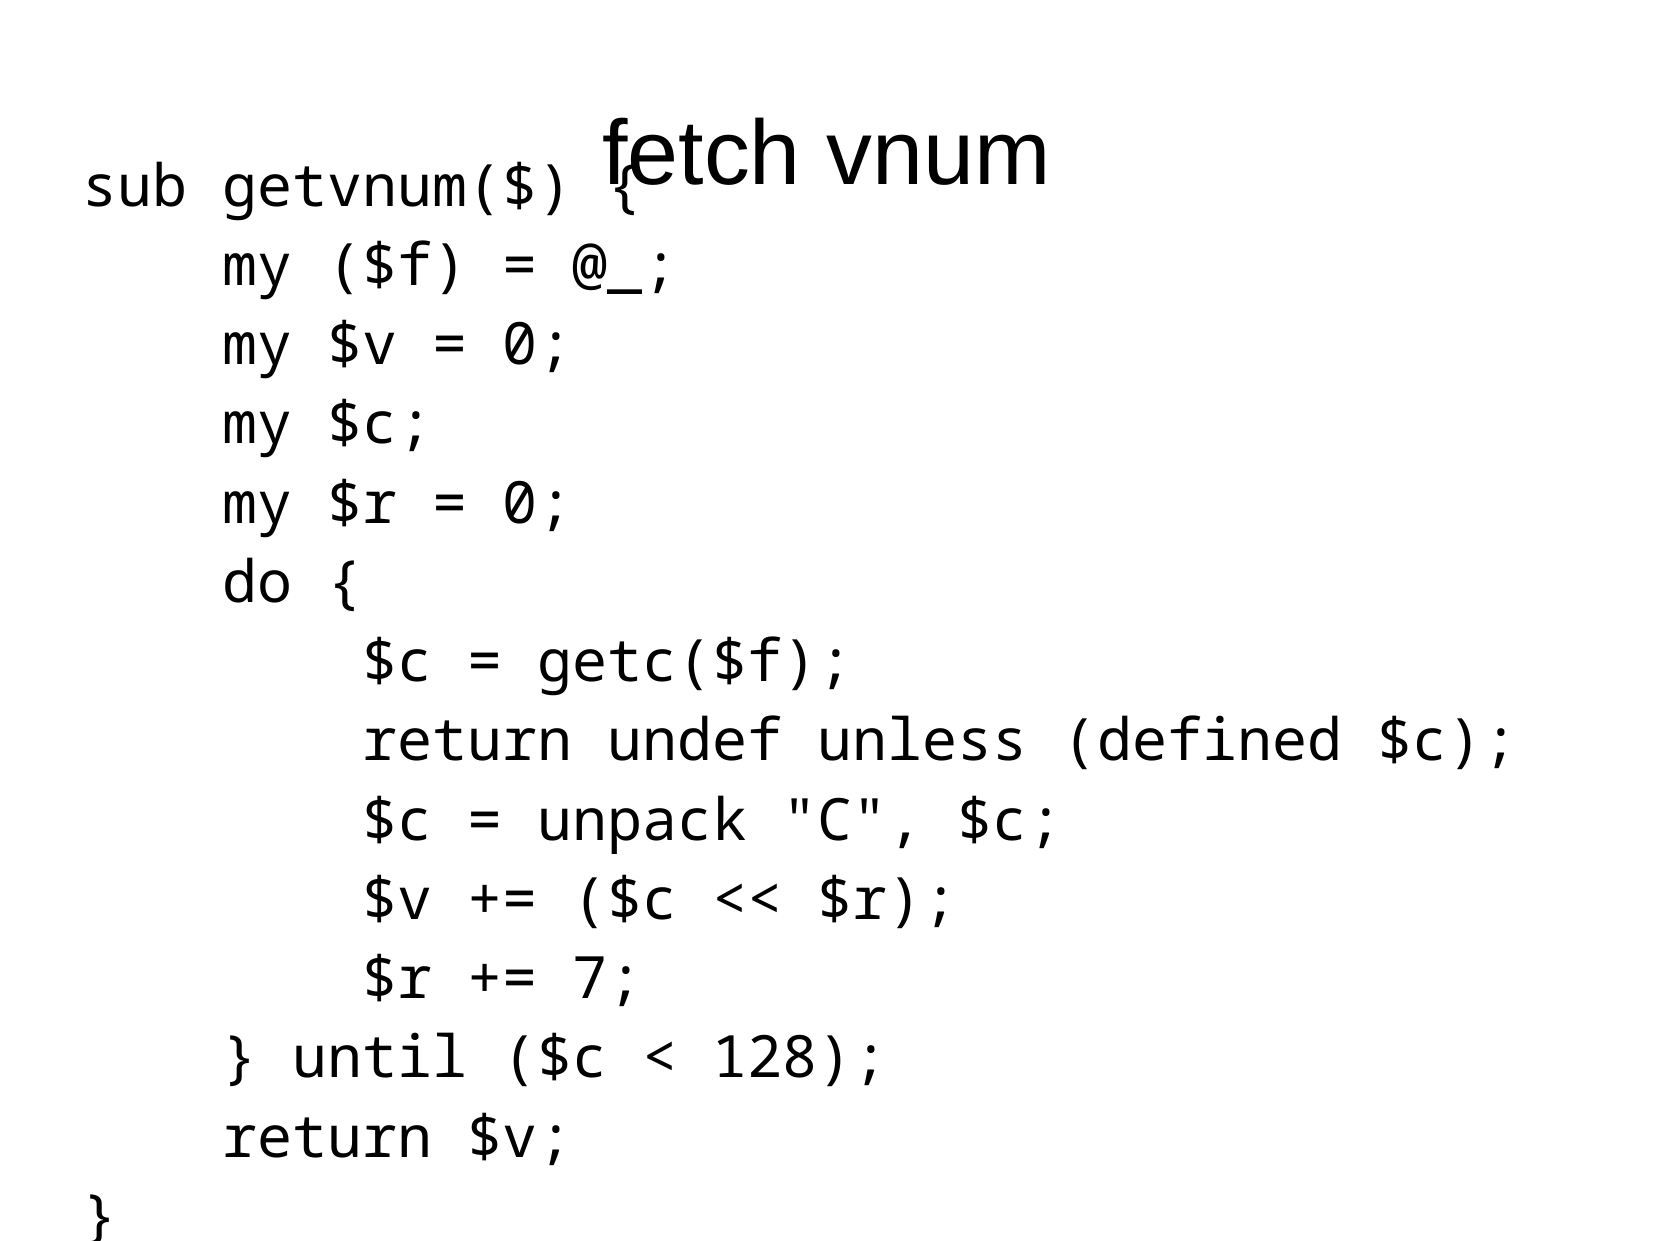

# fetch vnum
sub getvnum($) {
 my ($f) = @_;
 my $v = 0;
 my $c;
 my $r = 0;
 do {
 $c = getc($f);
 return undef unless (defined $c);
 $c = unpack "C", $c;
 $v += ($c << $r);
 $r += 7;
 } until ($c < 128);
 return $v;
}